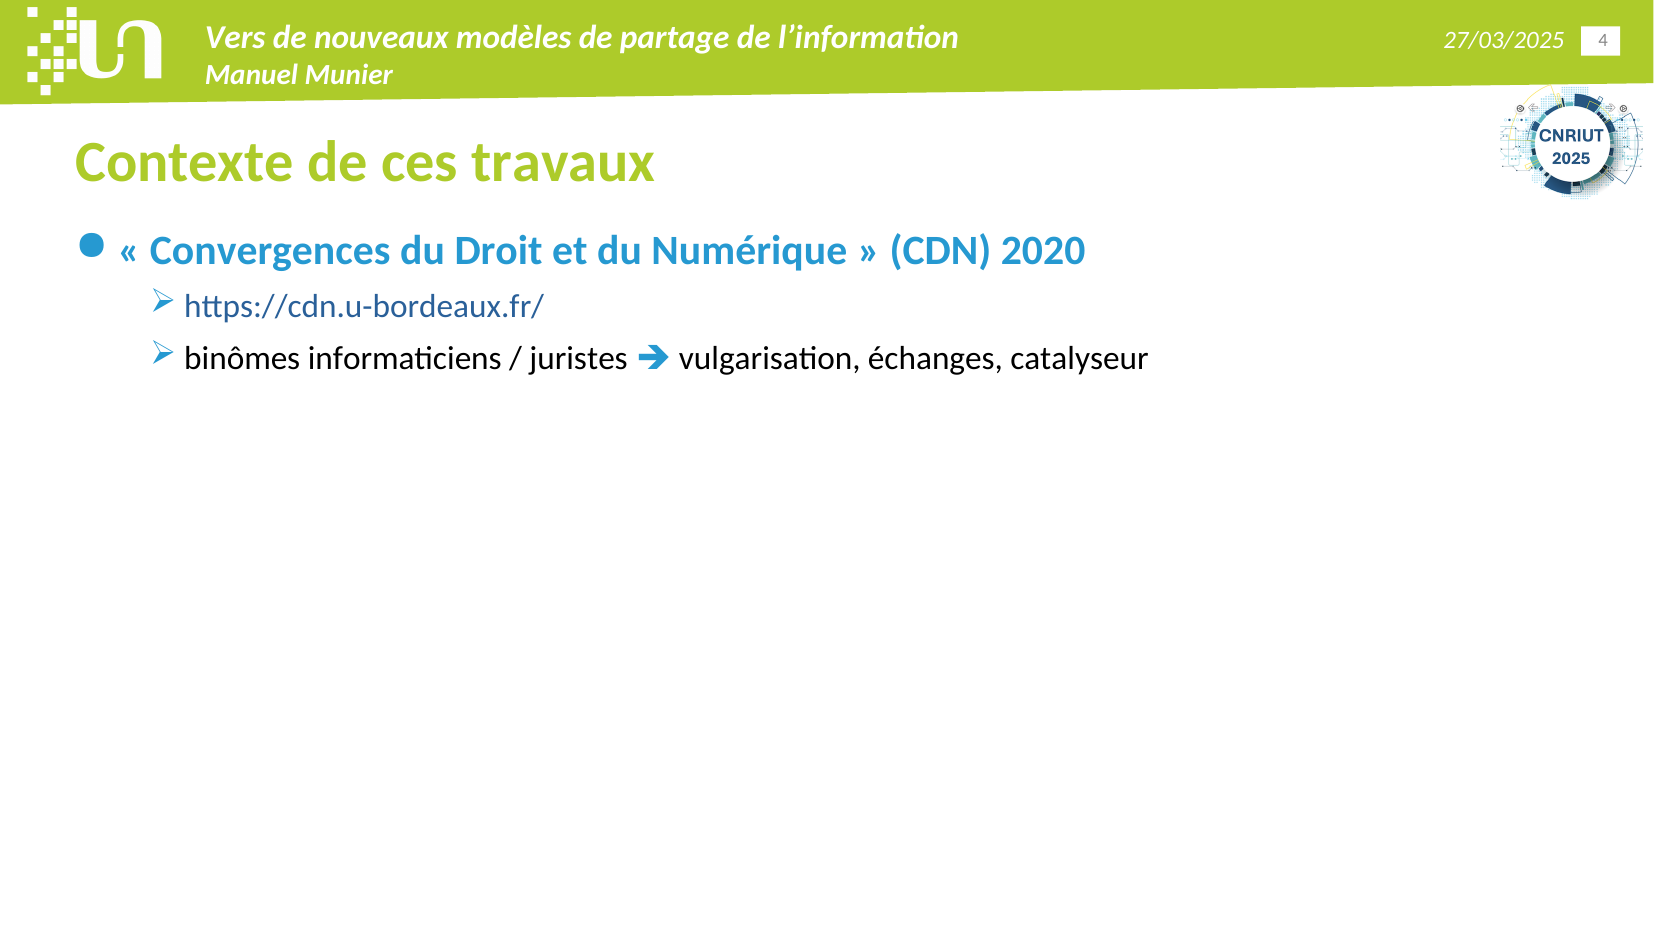

Vers de nouveaux modèles de partage de l’information
Manuel Munier
27/03/2025
Contexte de ces travaux
 « Convergences du Droit et du Numérique » (CDN) 2020
 https://cdn.u-bordeaux.fr/
 binômes informaticiens / juristes ➔ vulgarisation, échanges, catalyseur